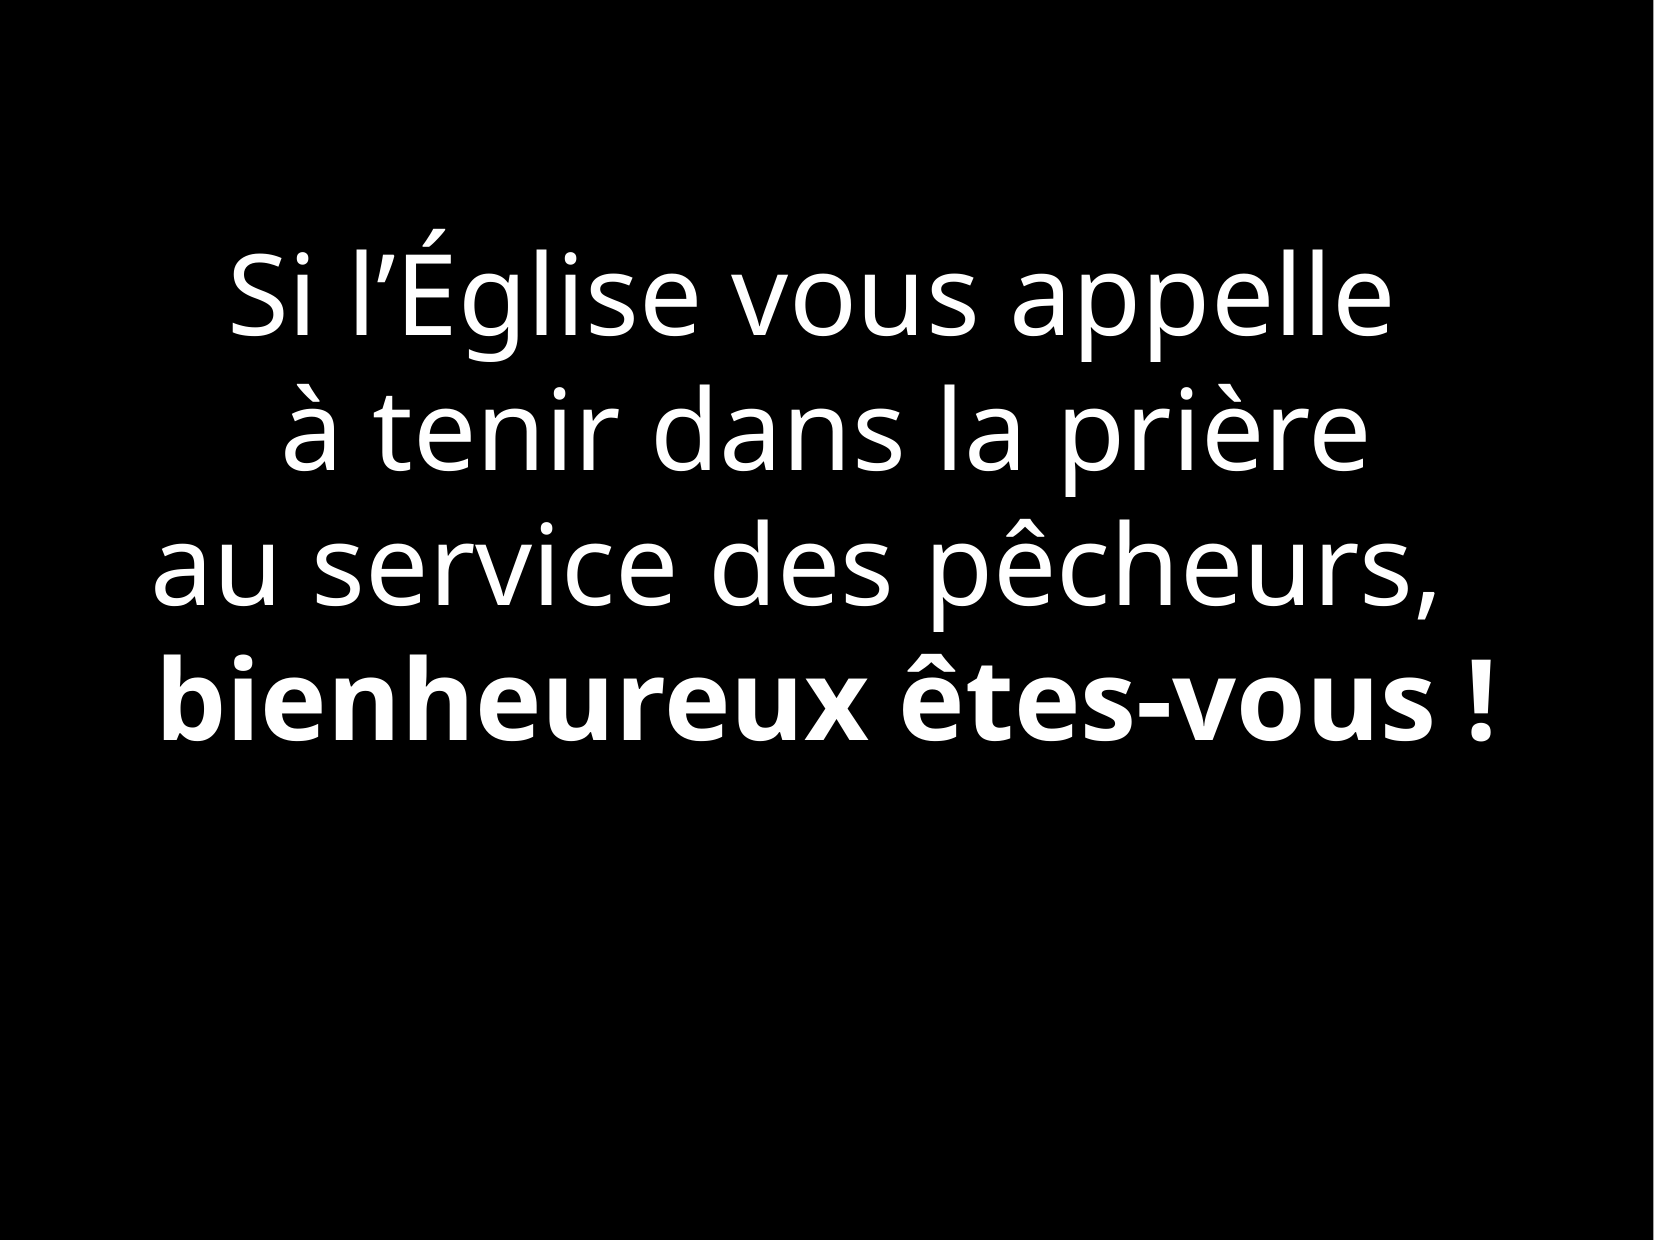

Si l’Église vous appelle
à tenir dans la prière
au service des pêcheurs, bienheureux êtes-vous !